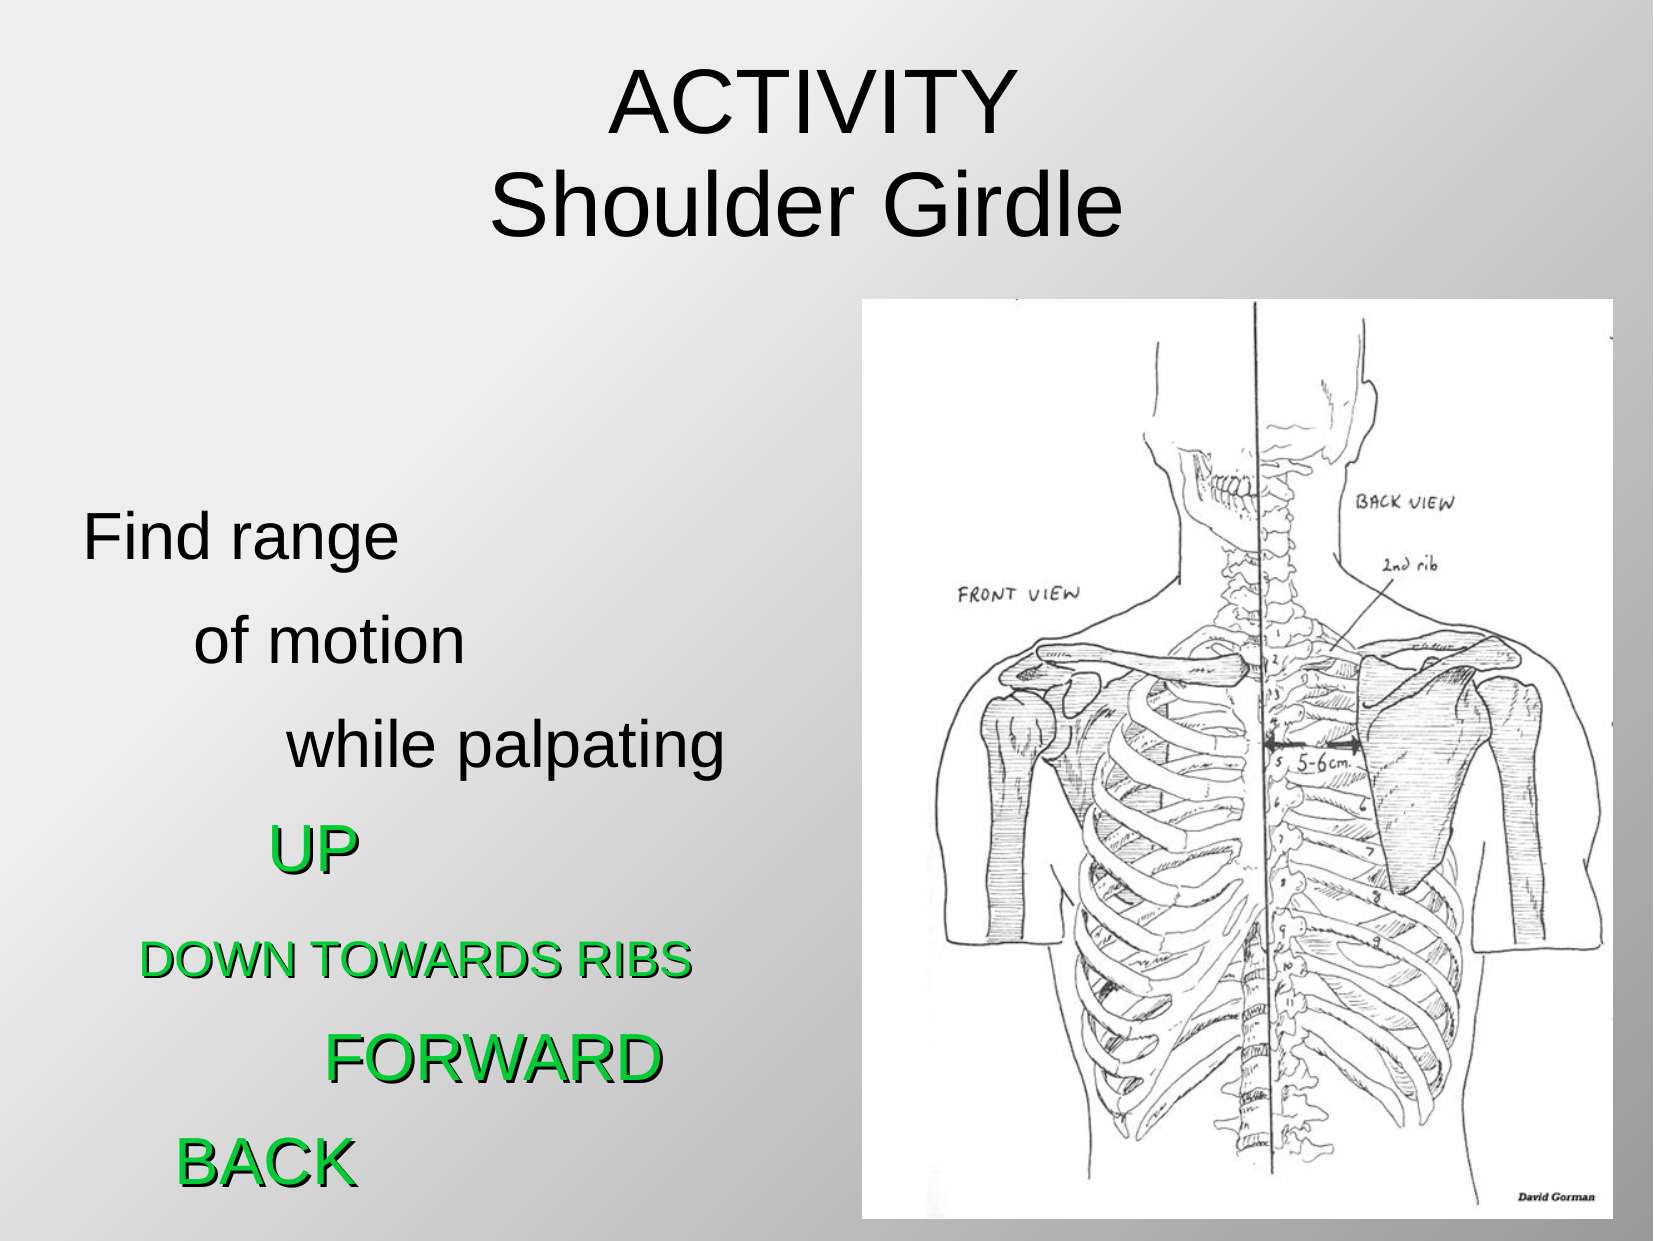

# ACTIVITY Shoulder Girdle
Find range
 of motion
 while palpating
 UP
 DOWN TOWARDS RIBS
 FORWARD
 BACK